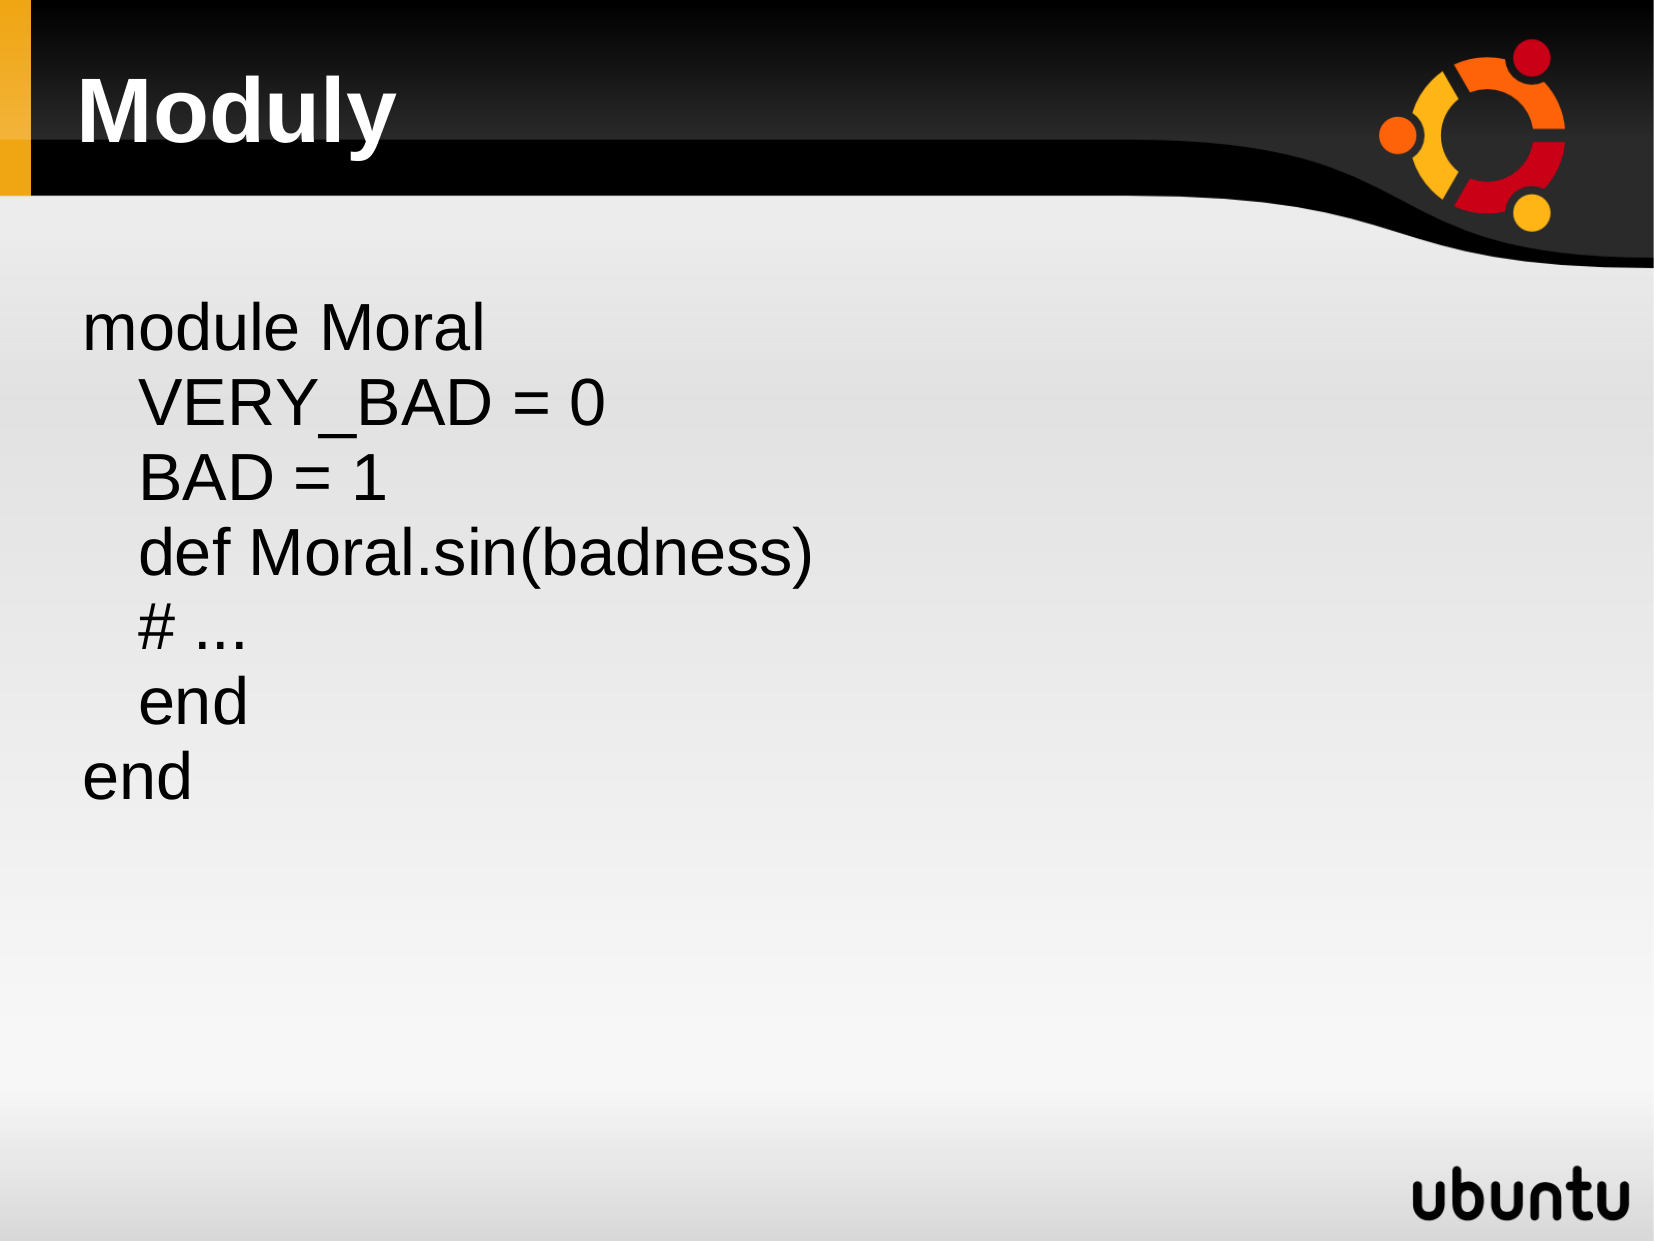

# Moduly
module Moral
 VERY_BAD = 0
 BAD = 1
 def Moral.sin(badness)
 # ...
 end
end